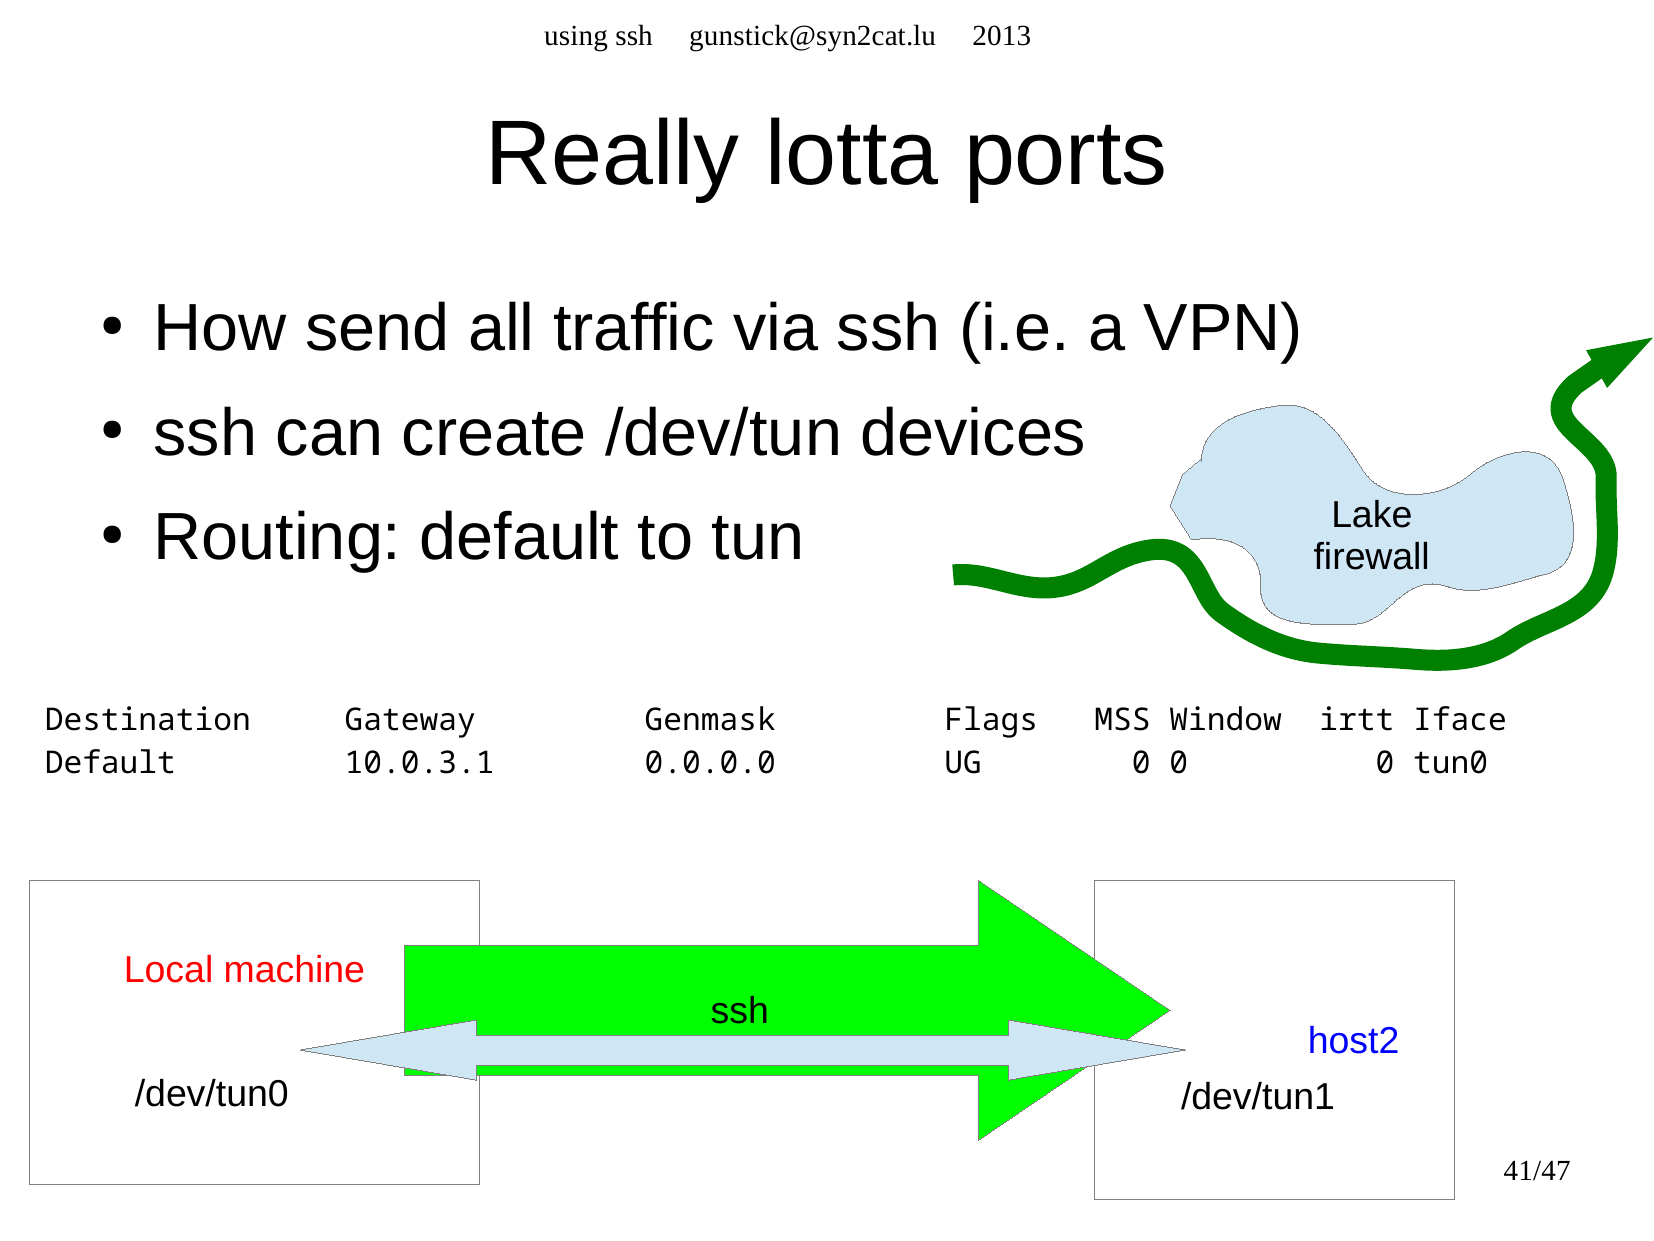

using ssh gunstick@syn2cat.lu 2013
# Really lotta ports
How send all traffic via ssh (i.e. a VPN)
ssh can create /dev/tun devices
Routing: default to tun
Lake
firewall
Destination Gateway Genmask Flags MSS Window irtt Iface
Default 10.0.3.1 0.0.0.0 UG 0 0 0 tun0
Local machine
ssh
 host2
/dev/tun0
/dev/tun1
41